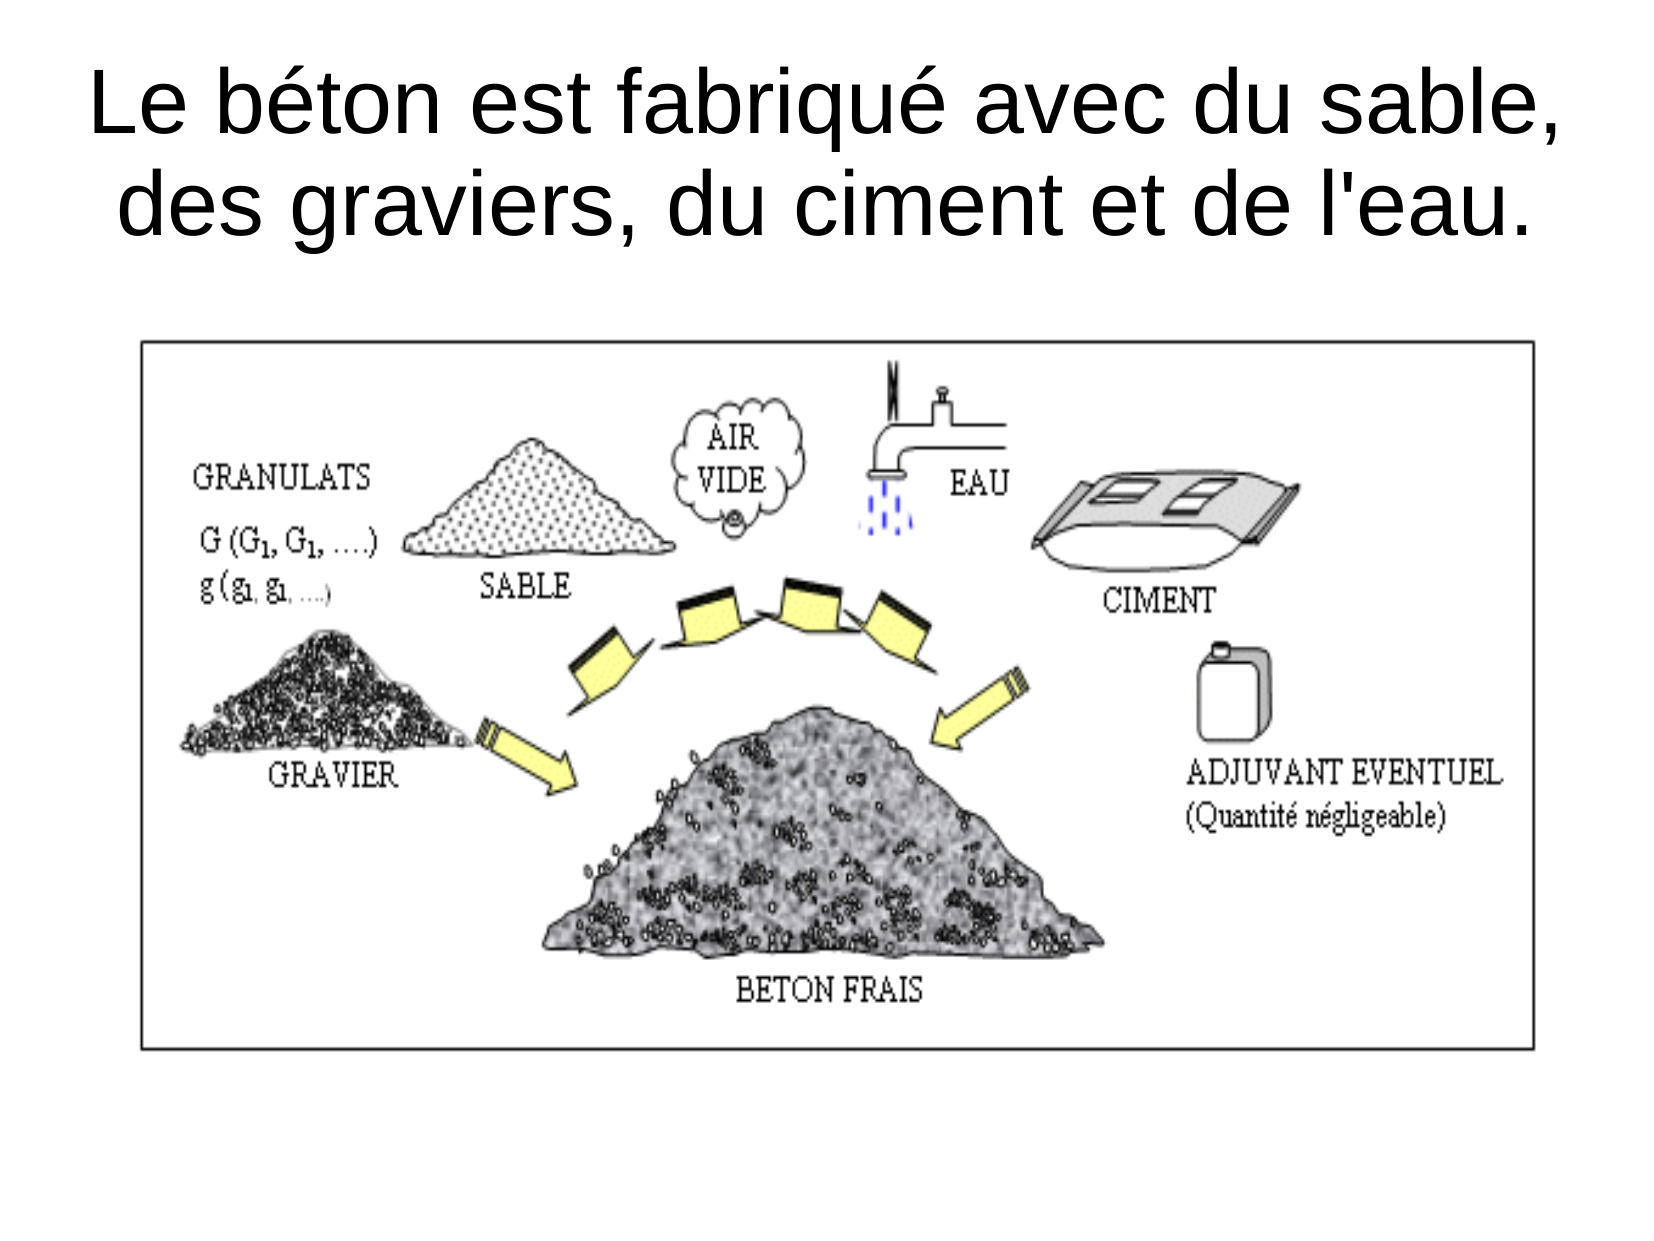

# Le béton est fabriqué avec du sable, des graviers, du ciment et de l'eau.